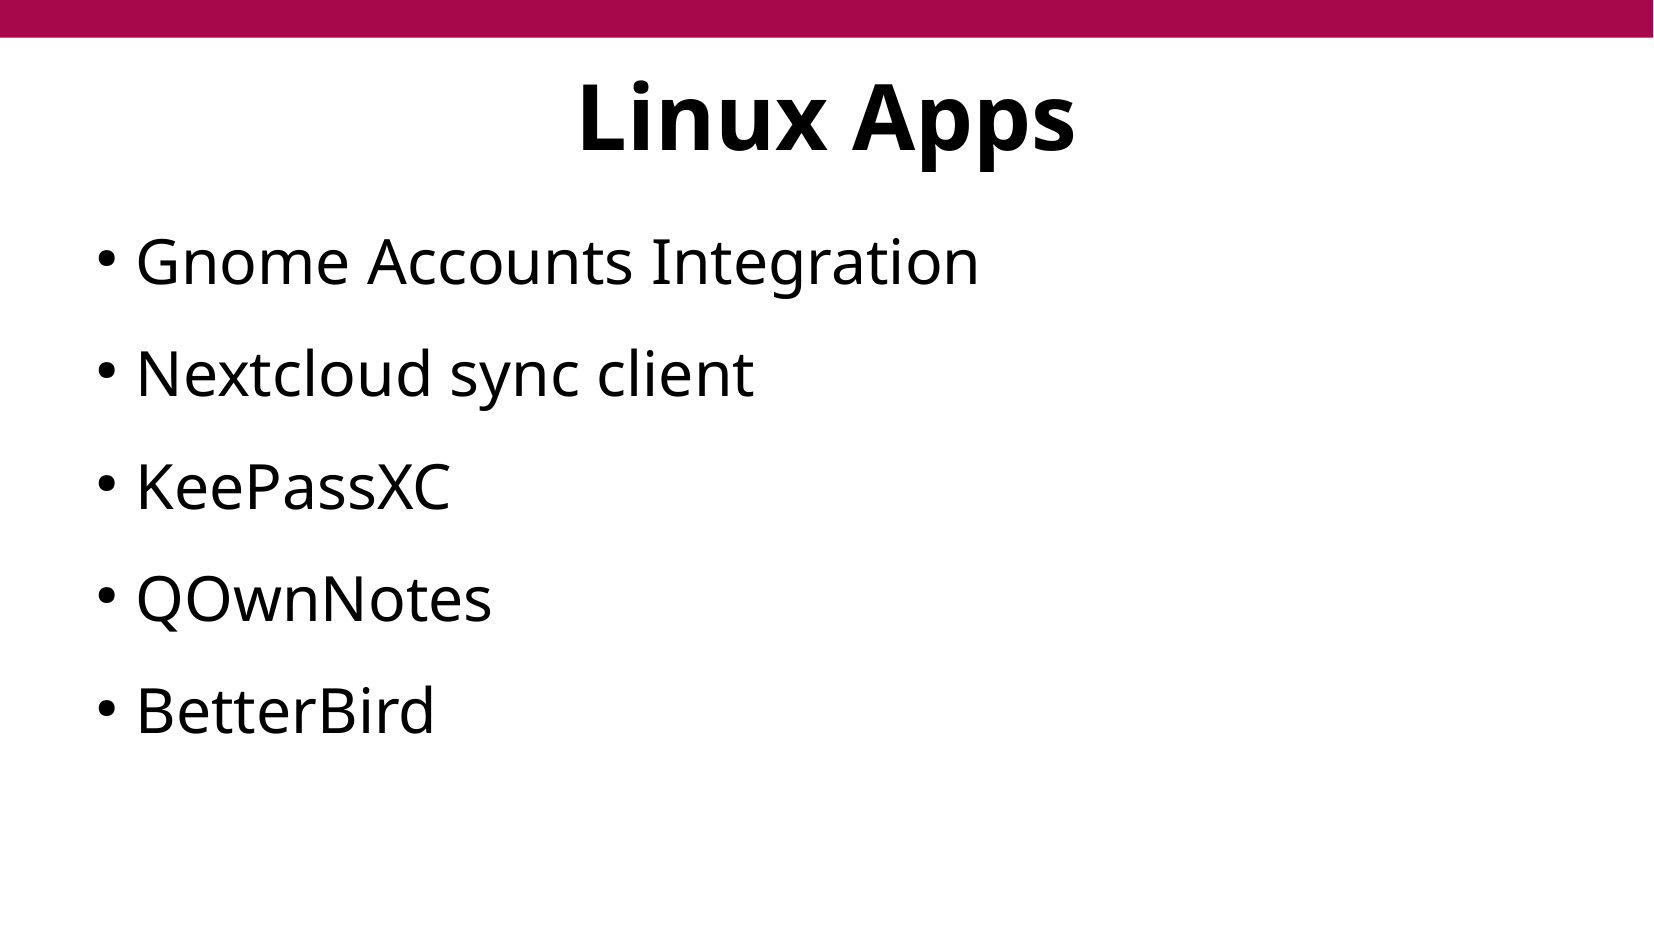

# Linux Apps
Gnome Accounts Integration
Nextcloud sync client
KeePassXC
QOwnNotes
BetterBird